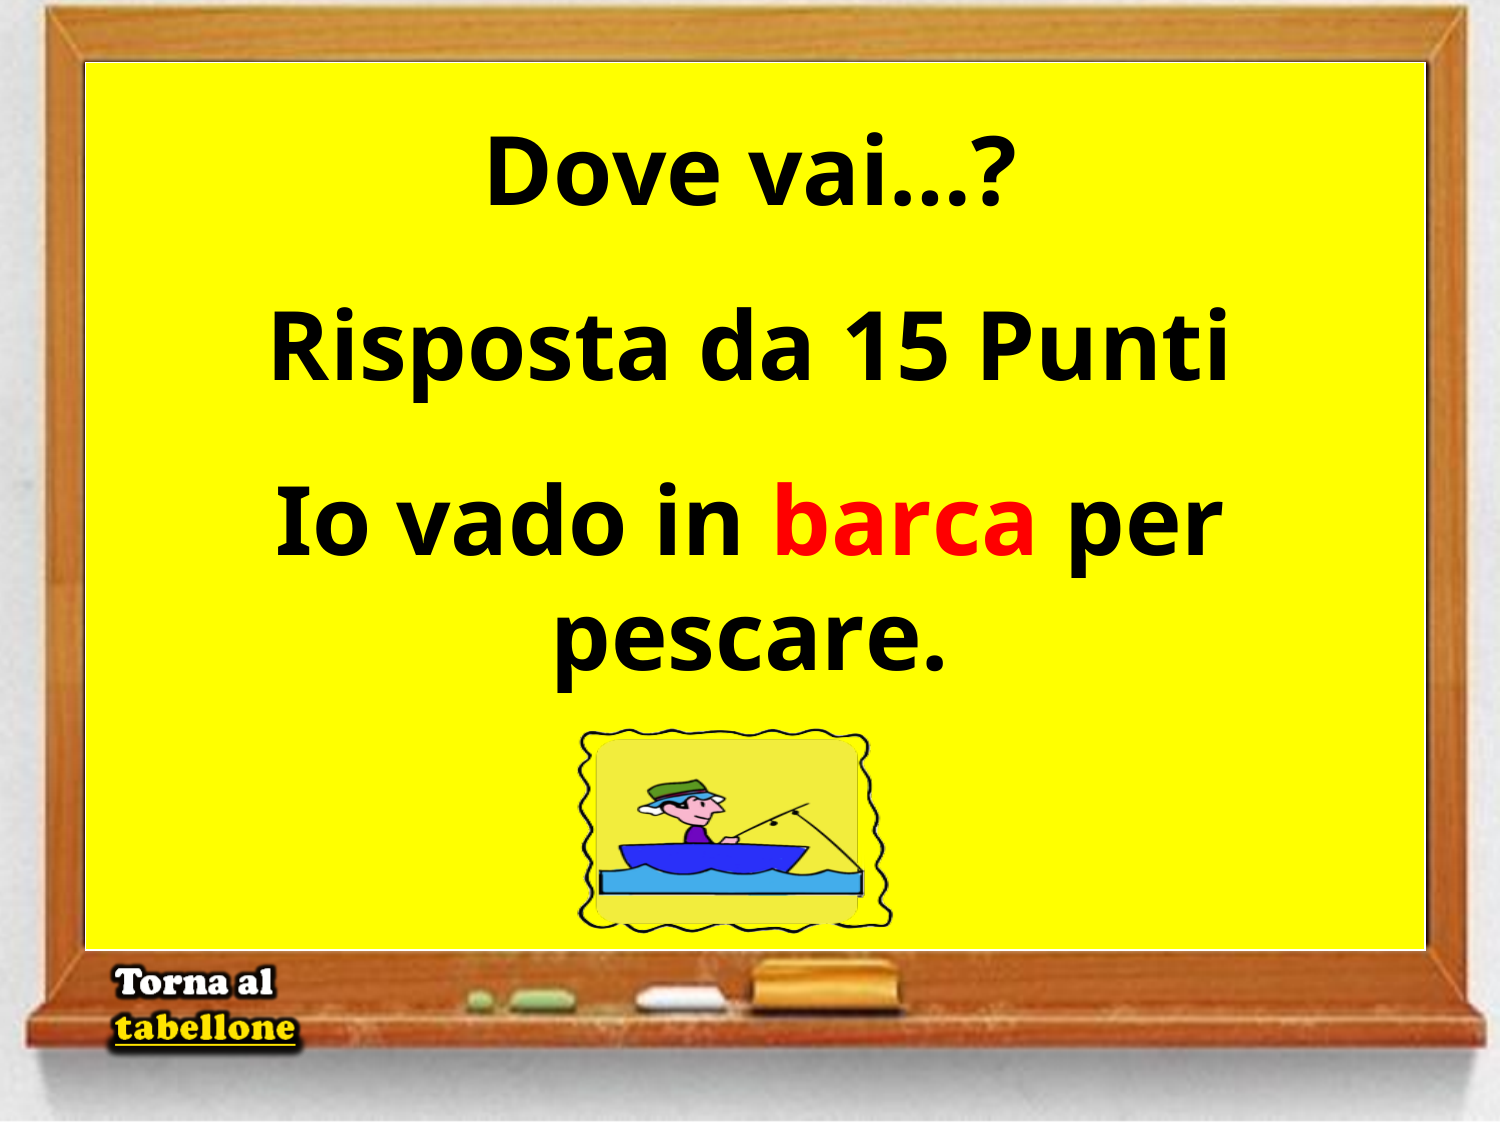

Dove vai…?
Risposta da 15 Punti
Io vado in barca per pescare.